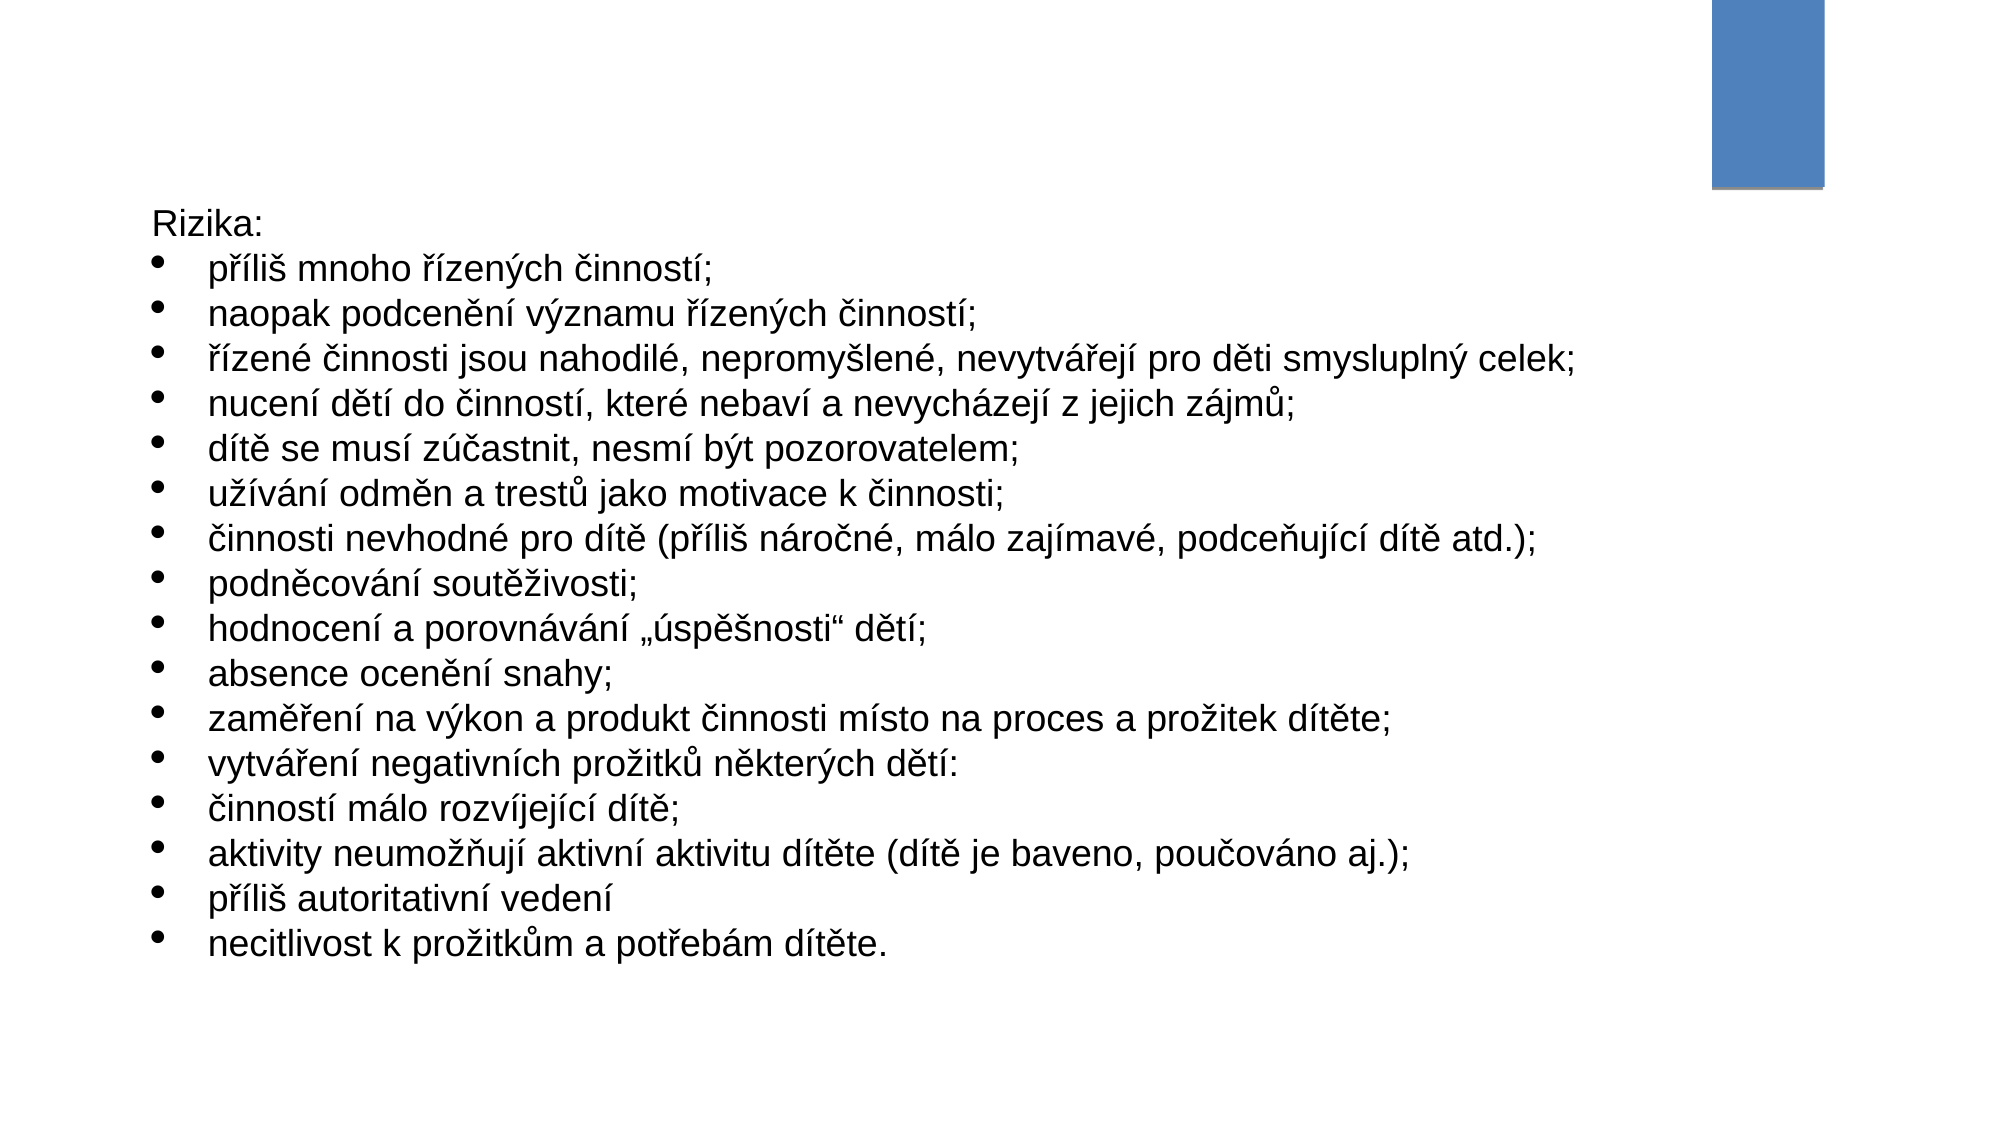

Rizika:
příliš mnoho řízených činností;
naopak podcenění významu řízených činností;
řízené činnosti jsou nahodilé, nepromyšlené, nevytvářejí pro děti smysluplný celek;
nucení dětí do činností, které nebaví a nevycházejí z jejich zájmů;
dítě se musí zúčastnit, nesmí být pozorovatelem;
užívání odměn a trestů jako motivace k činnosti;
činnosti nevhodné pro dítě (příliš náročné, málo zajímavé, podceňující dítě atd.);
podněcování soutěživosti;
hodnocení a porovnávání „úspěšnosti“ dětí;
absence ocenění snahy;
zaměření na výkon a produkt činnosti místo na proces a prožitek dítěte;
vytváření negativních prožitků některých dětí:
činností málo rozvíjející dítě;
aktivity neumožňují aktivní aktivitu dítěte (dítě je baveno, poučováno aj.);
příliš autoritativní vedení
necitlivost k prožitkům a potřebám dítěte.